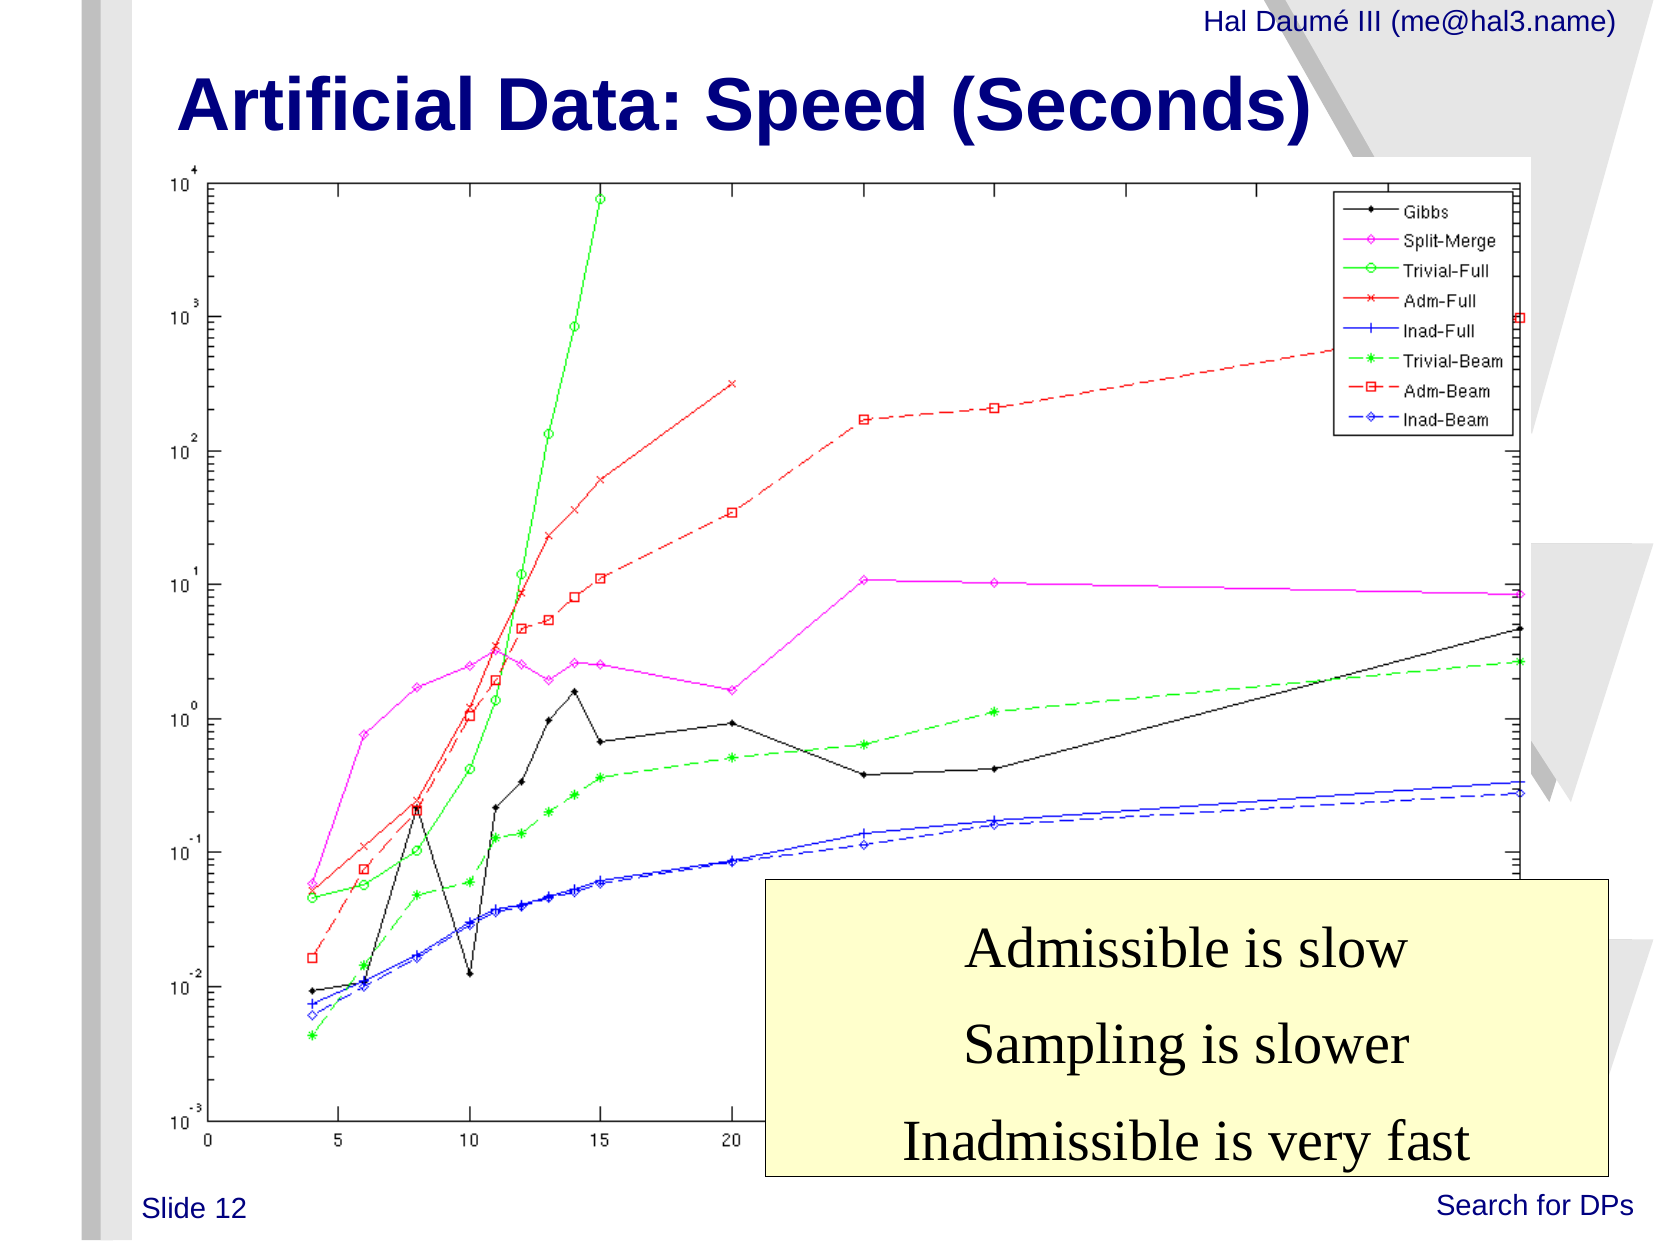

# Artificial Data: Speed (Seconds)
Admissible is slow
Sampling is slower
Inadmissible is very fast